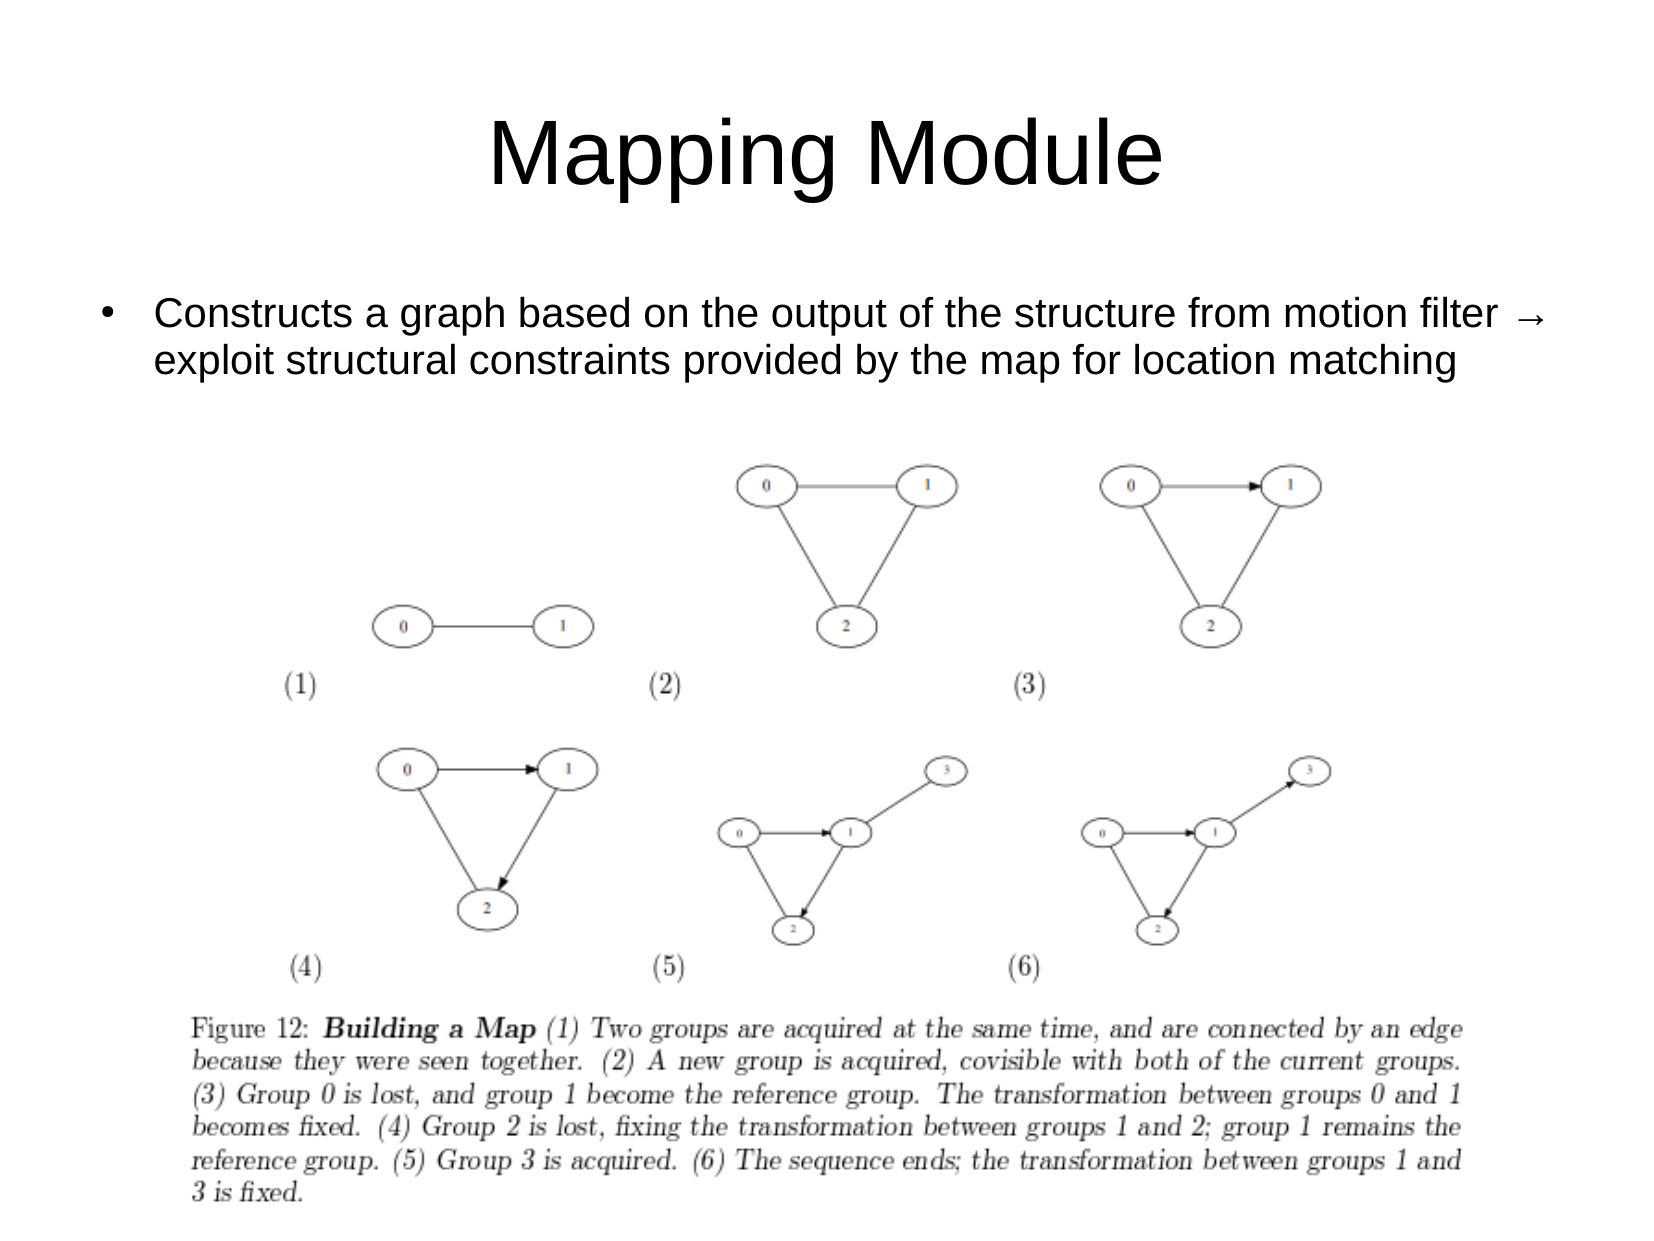

# Mapping Module
Constructs a graph based on the output of the structure from motion filter → exploit structural constraints provided by the map for location matching